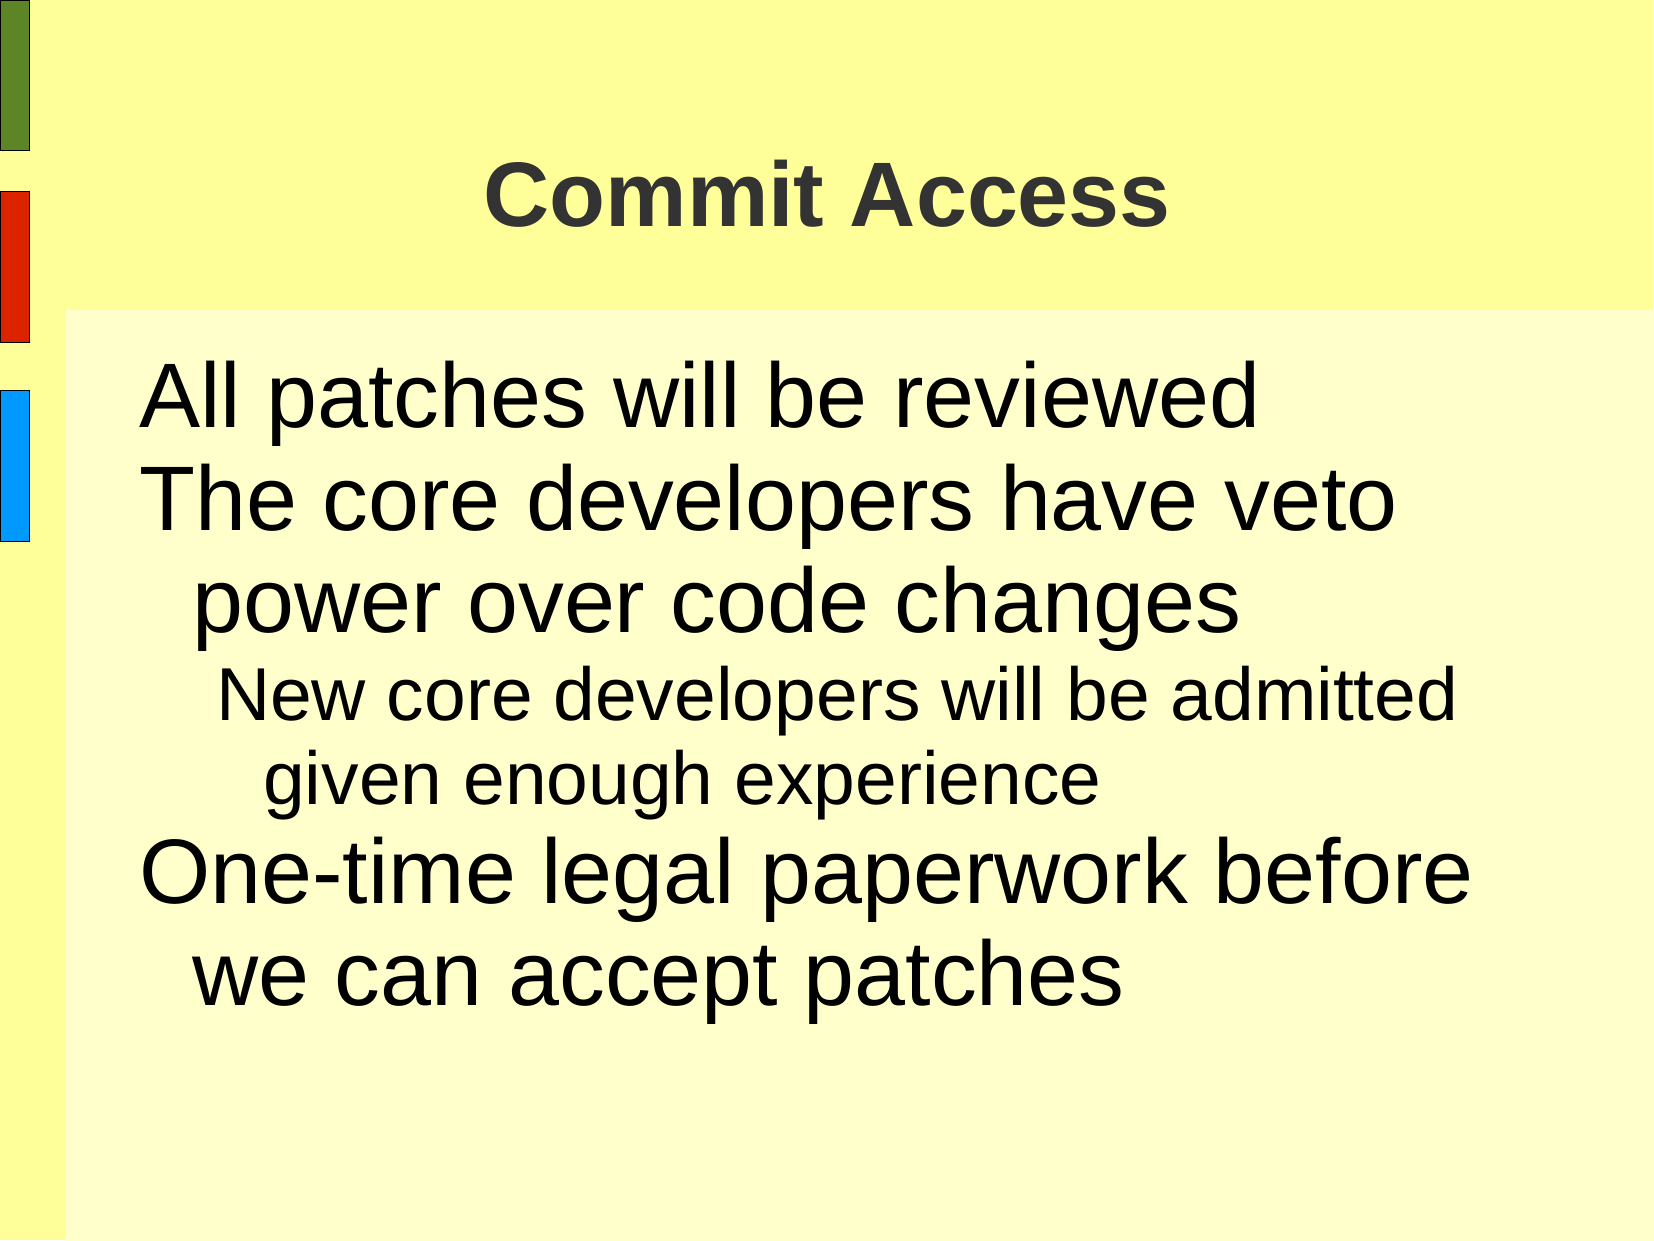

# Commit Access
All patches will be reviewed
The core developers have veto power over code changes
New core developers will be admitted given enough experience
One-time legal paperwork before we can accept patches